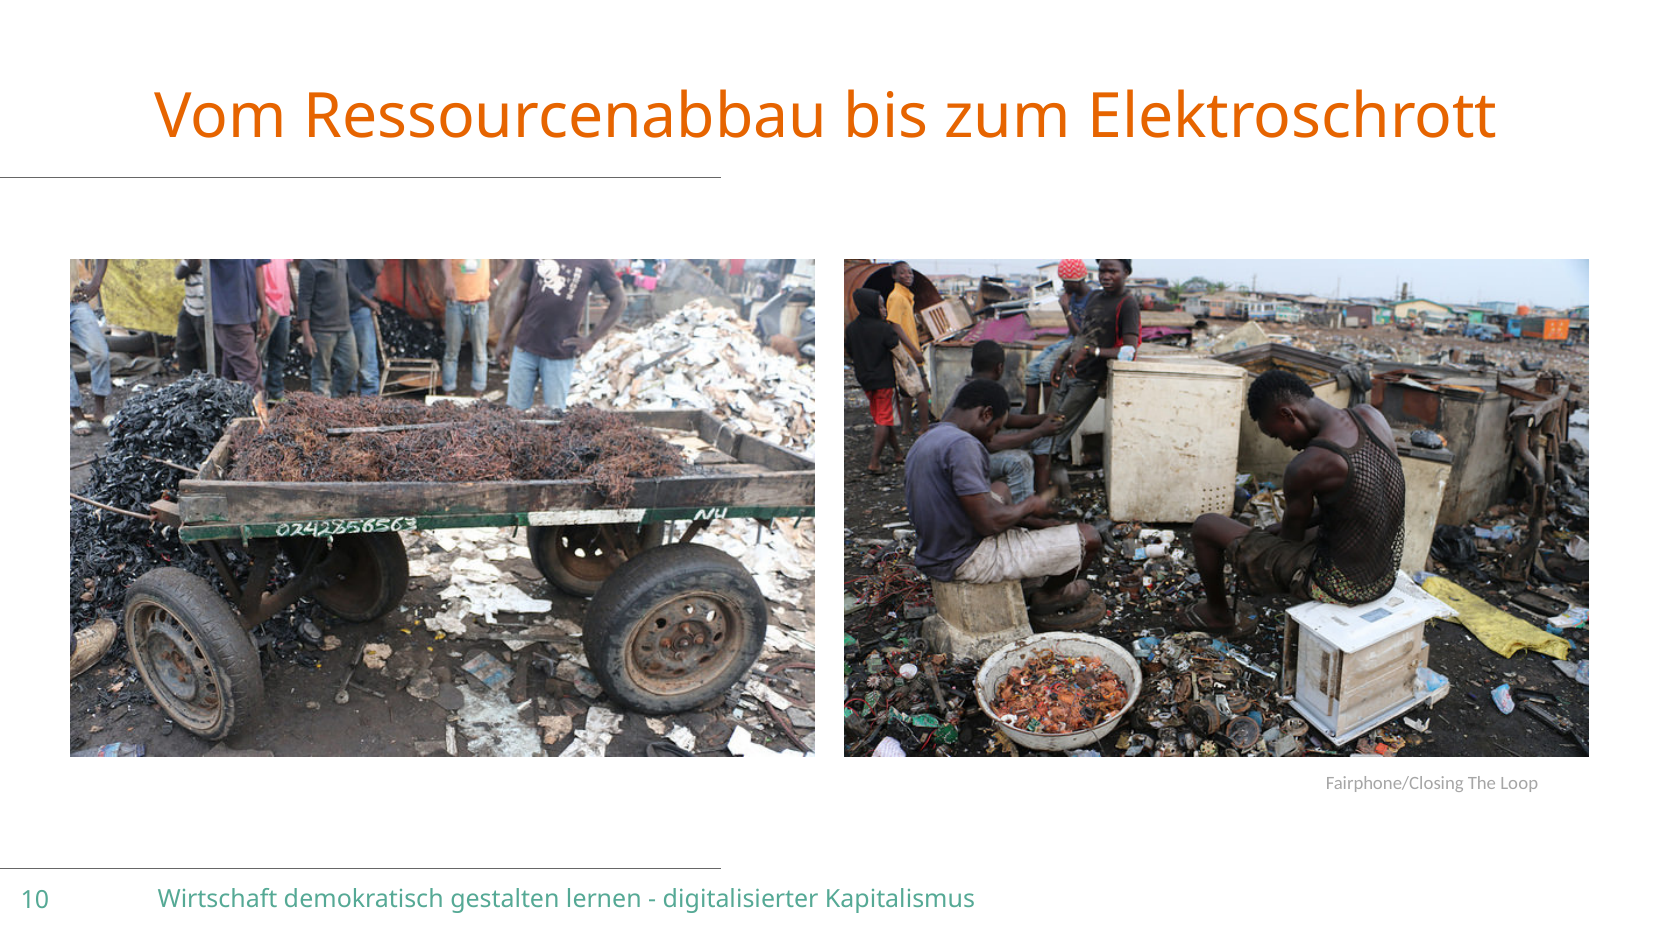

# Vom Ressourcenabbau bis zum Elektroschrott
Fairphone/Closing The Loop